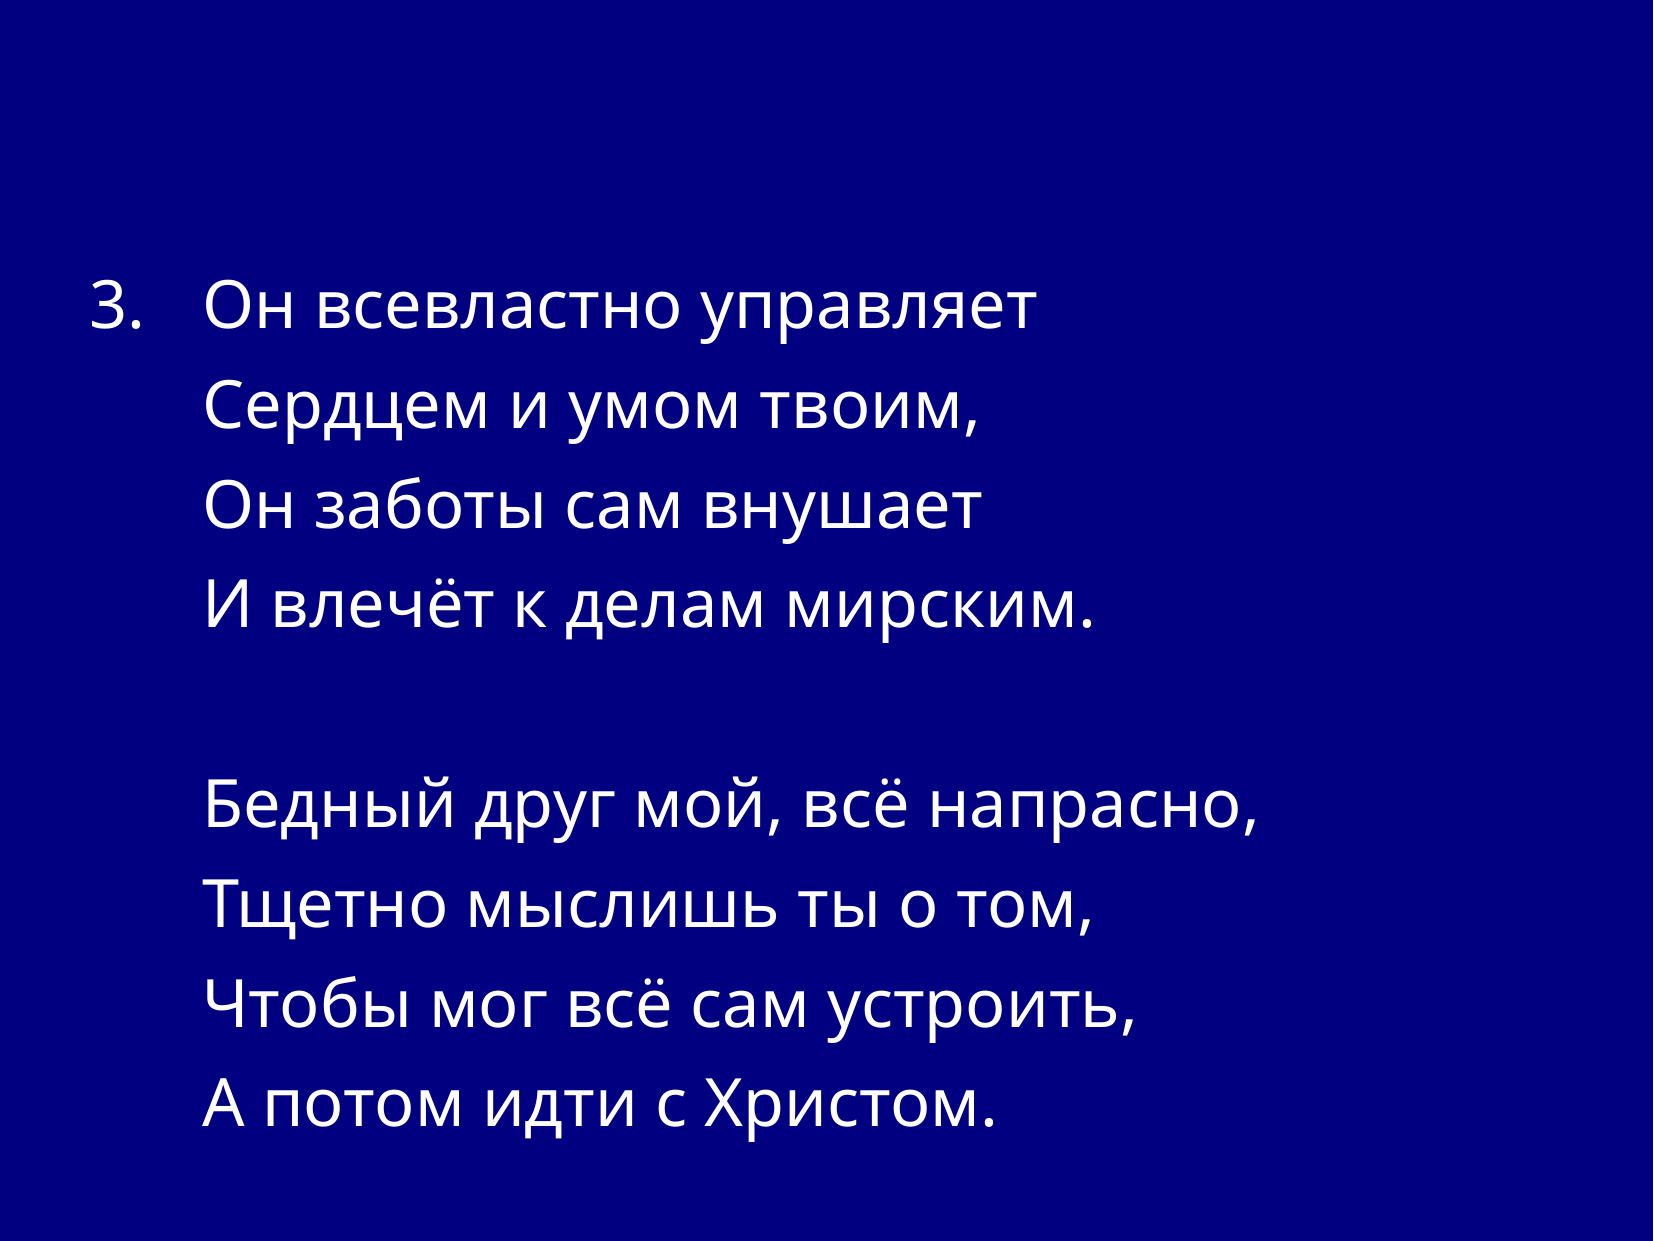

3.	Он всевластно управляет
	Сердцем и умом твоим,
	Он заботы сам внушает
	И влечёт к делам мирским.
	Бедный друг мой, всё напрасно,
	Тщетно мыслишь ты о том,
	Чтобы мог всё сам устроить,
	А потом идти с Христом.